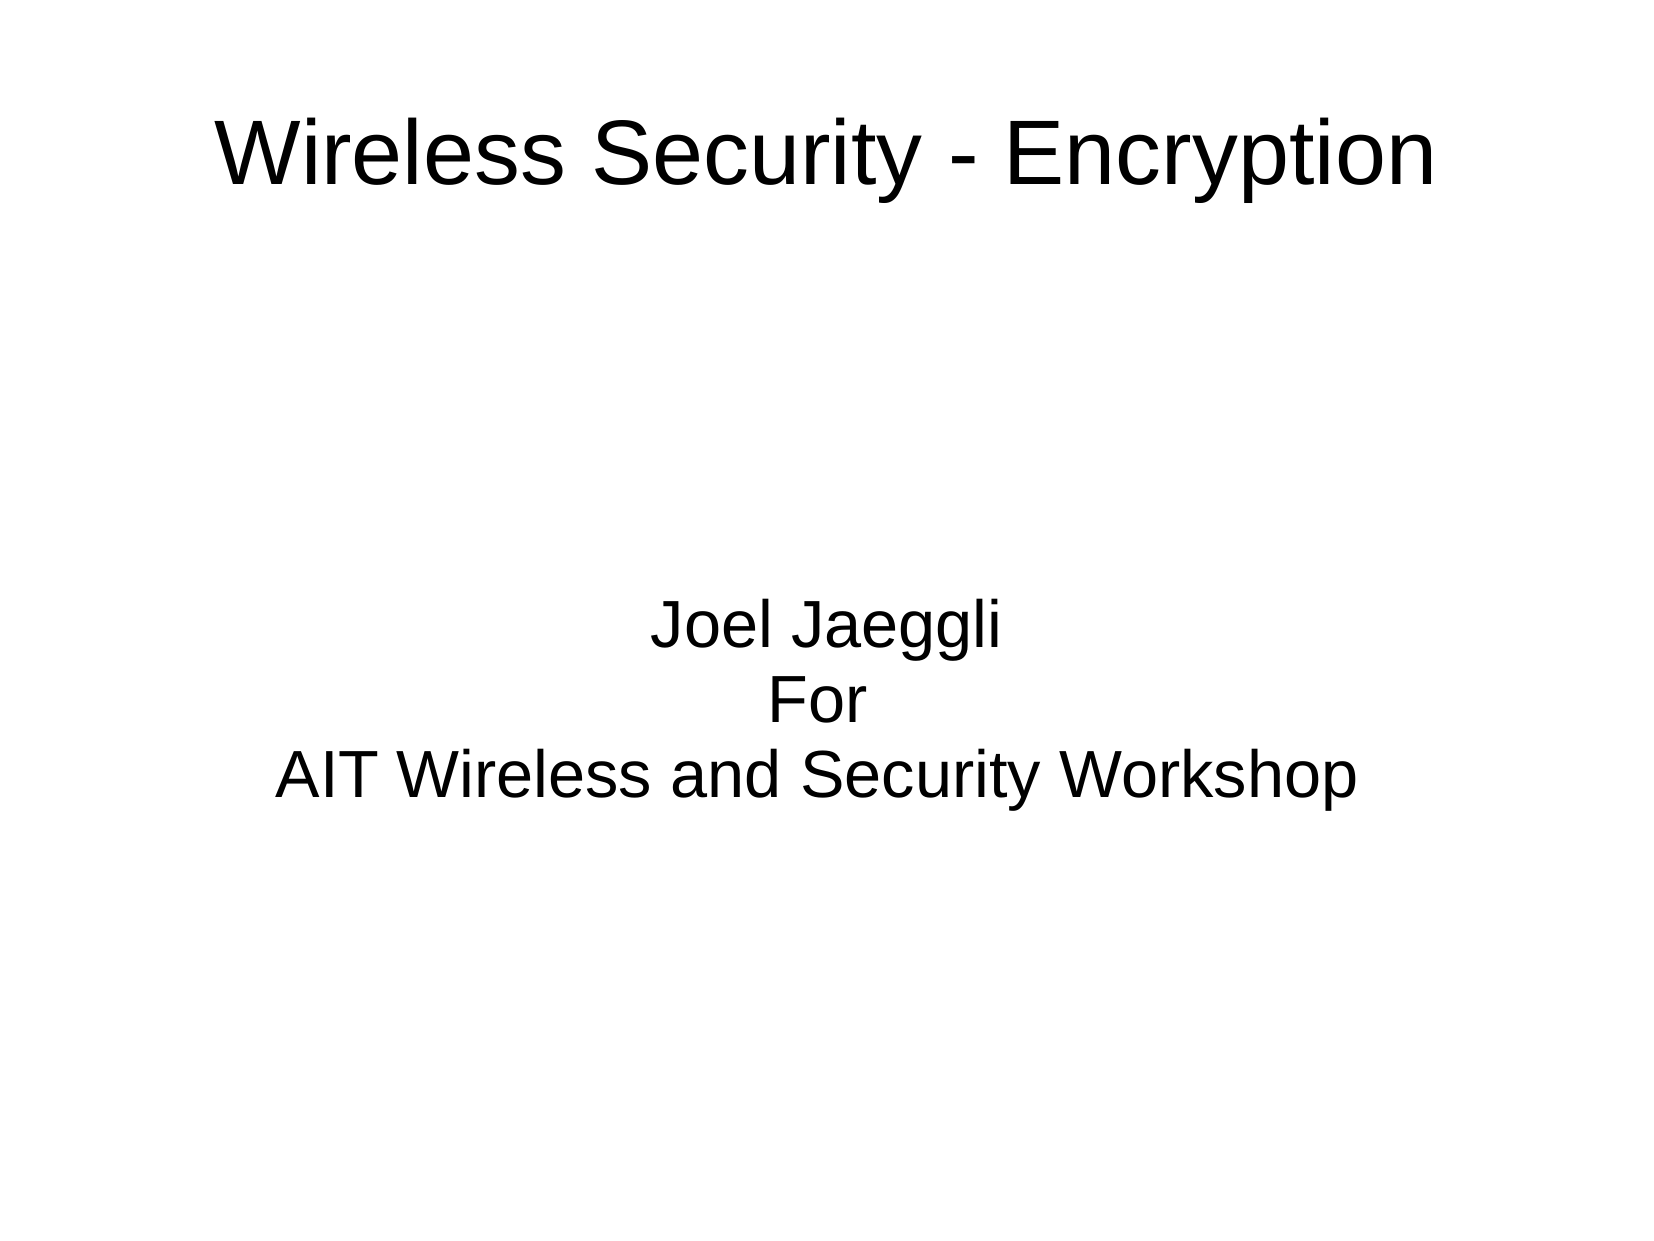

# Wireless Security - Encryption
Joel Jaeggli
For
AIT Wireless and Security Workshop